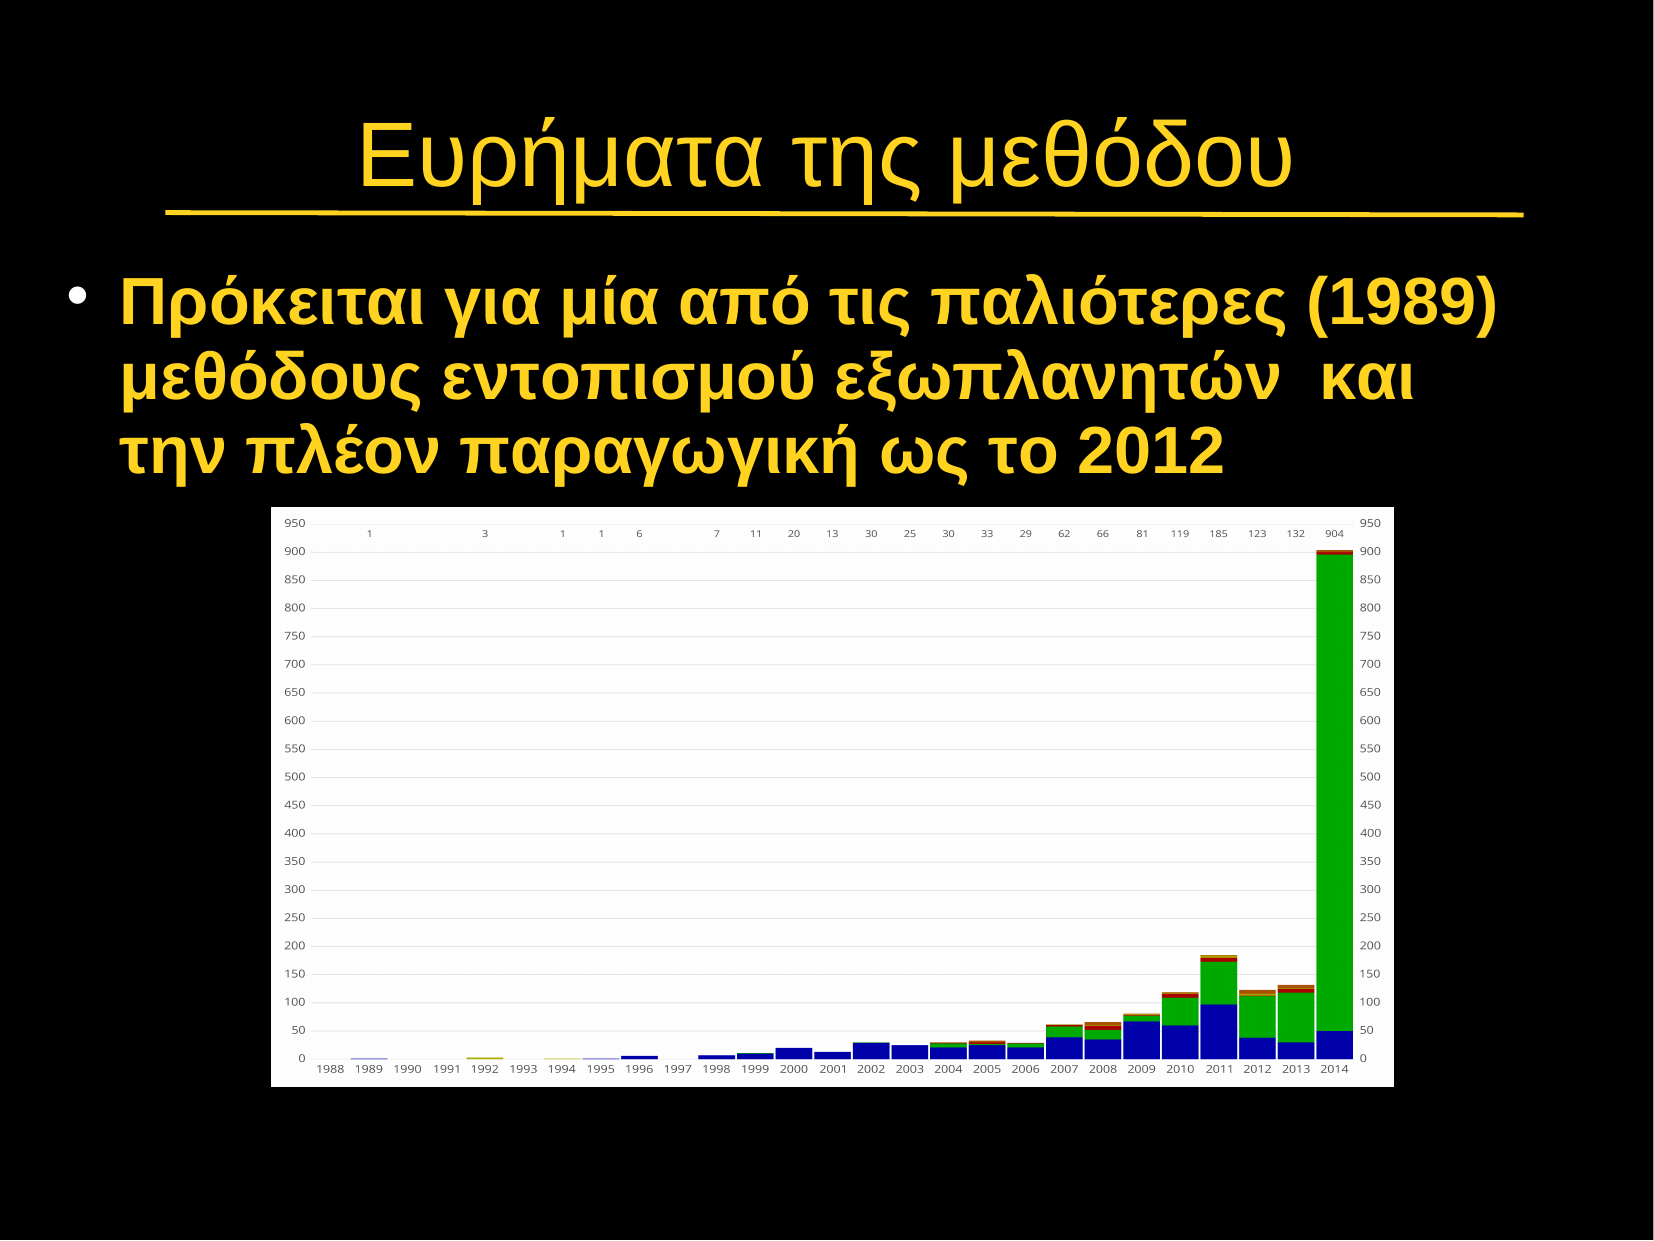

# Ευρήματα της μεθόδου
Πρόκειται για μία από τις παλιότερες (1989) μεθόδους εντοπισμού εξωπλανητών και την πλέον παραγωγική ως το 2012